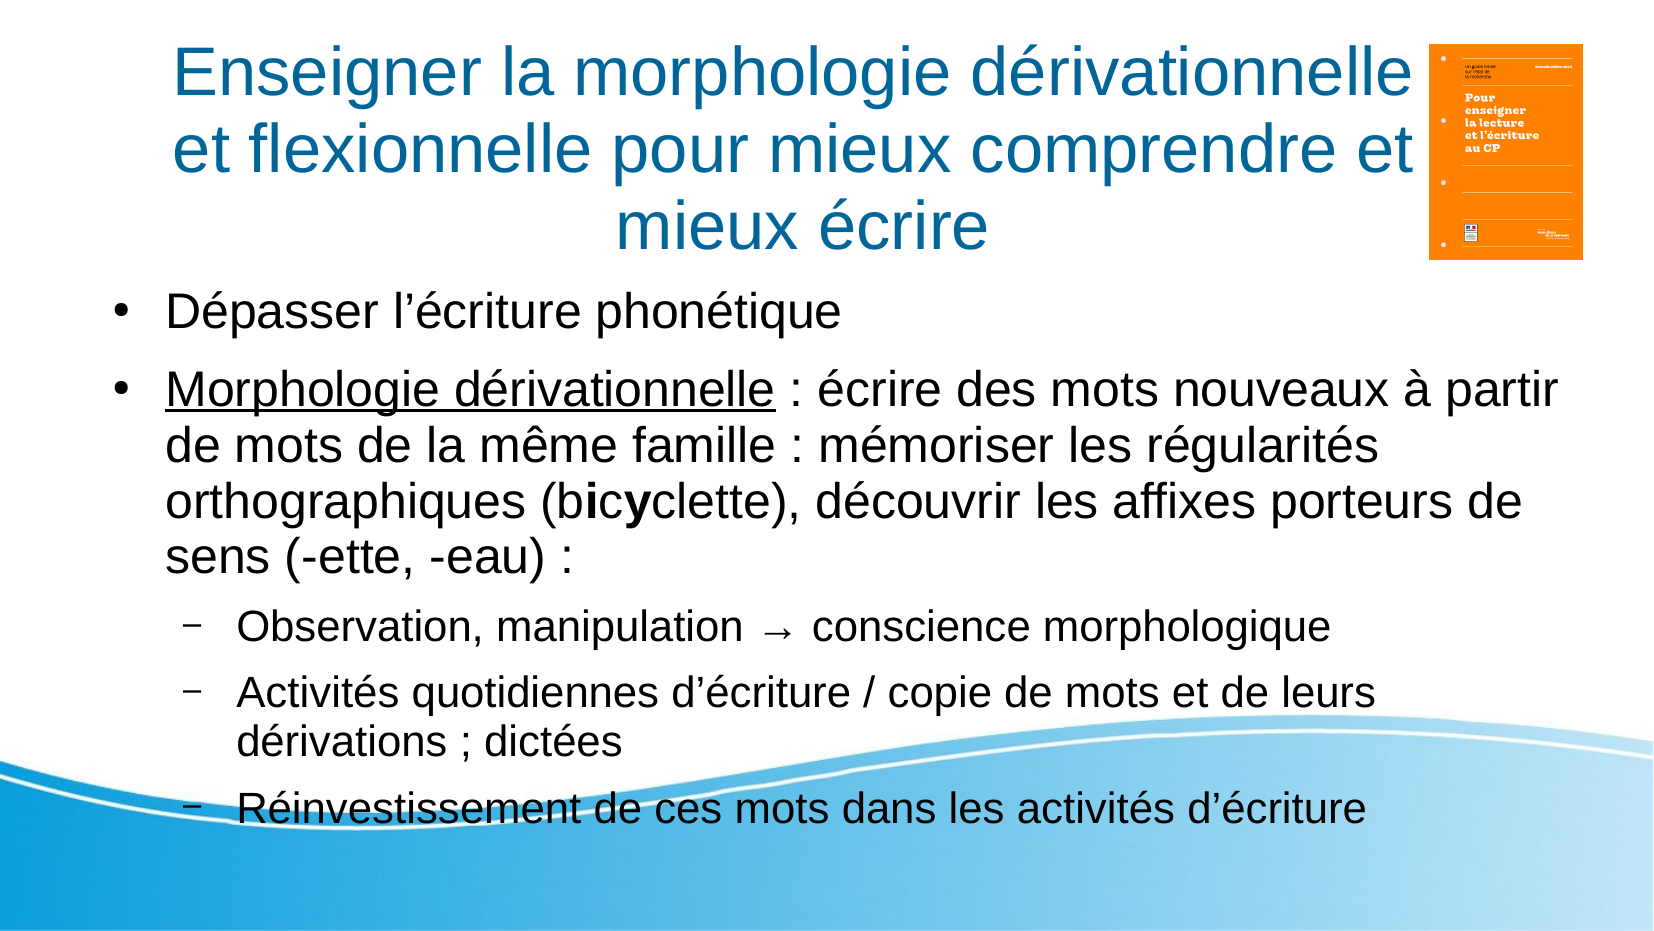

# Enseigner la morphologie dérivationnelle et flexionnelle pour mieux comprendre et mieux écrire
Dépasser l’écriture phonétique
Morphologie dérivationnelle : écrire des mots nouveaux à partir de mots de la même famille : mémoriser les régularités orthographiques (bicyclette), découvrir les affixes porteurs de sens (-ette, -eau) :
Observation, manipulation → conscience morphologique
Activités quotidiennes d’écriture / copie de mots et de leurs dérivations ; dictées
Réinvestissement de ces mots dans les activités d’écriture